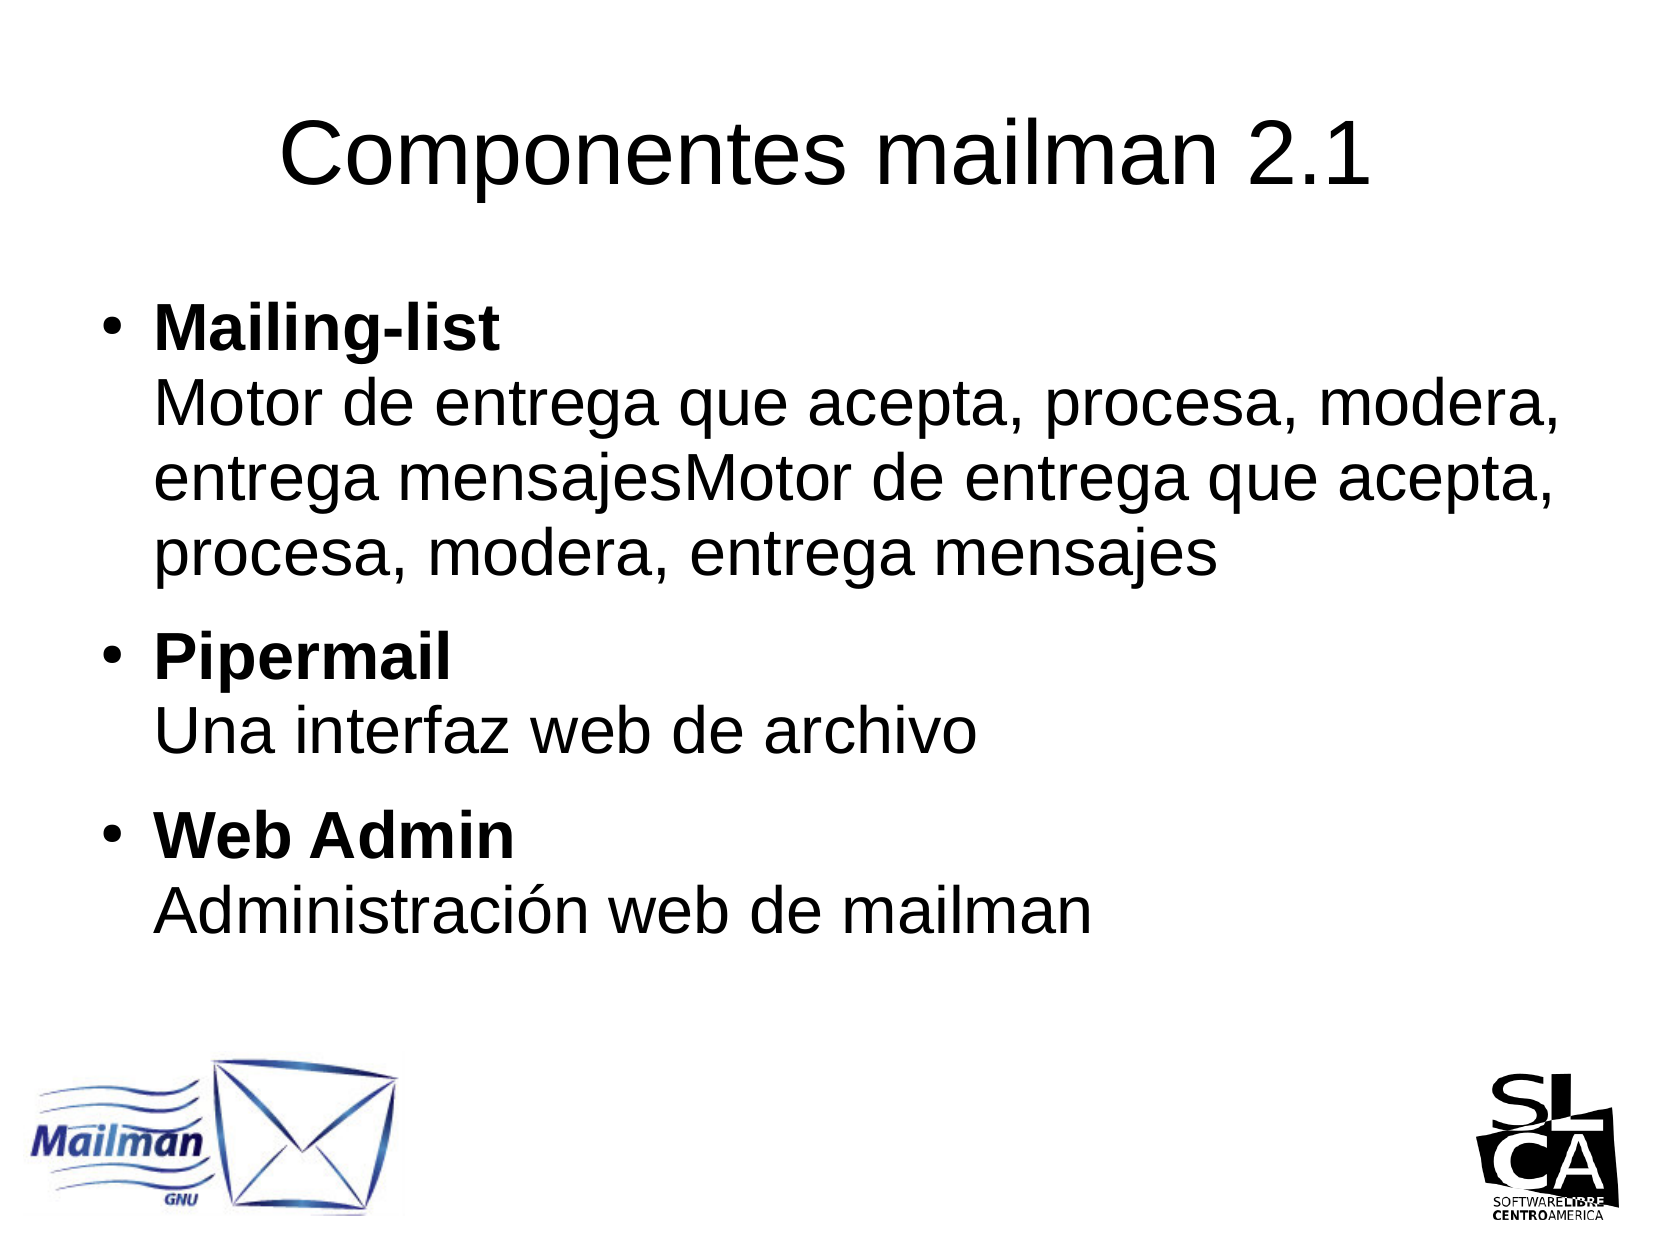

# Componentes mailman 2.1
Mailing-list
Motor de entrega que acepta, procesa, modera, entrega mensajesMotor de entrega que acepta, procesa, modera, entrega mensajes
Pipermail
Una interfaz web de archivo
Web Admin
Administración web de mailman